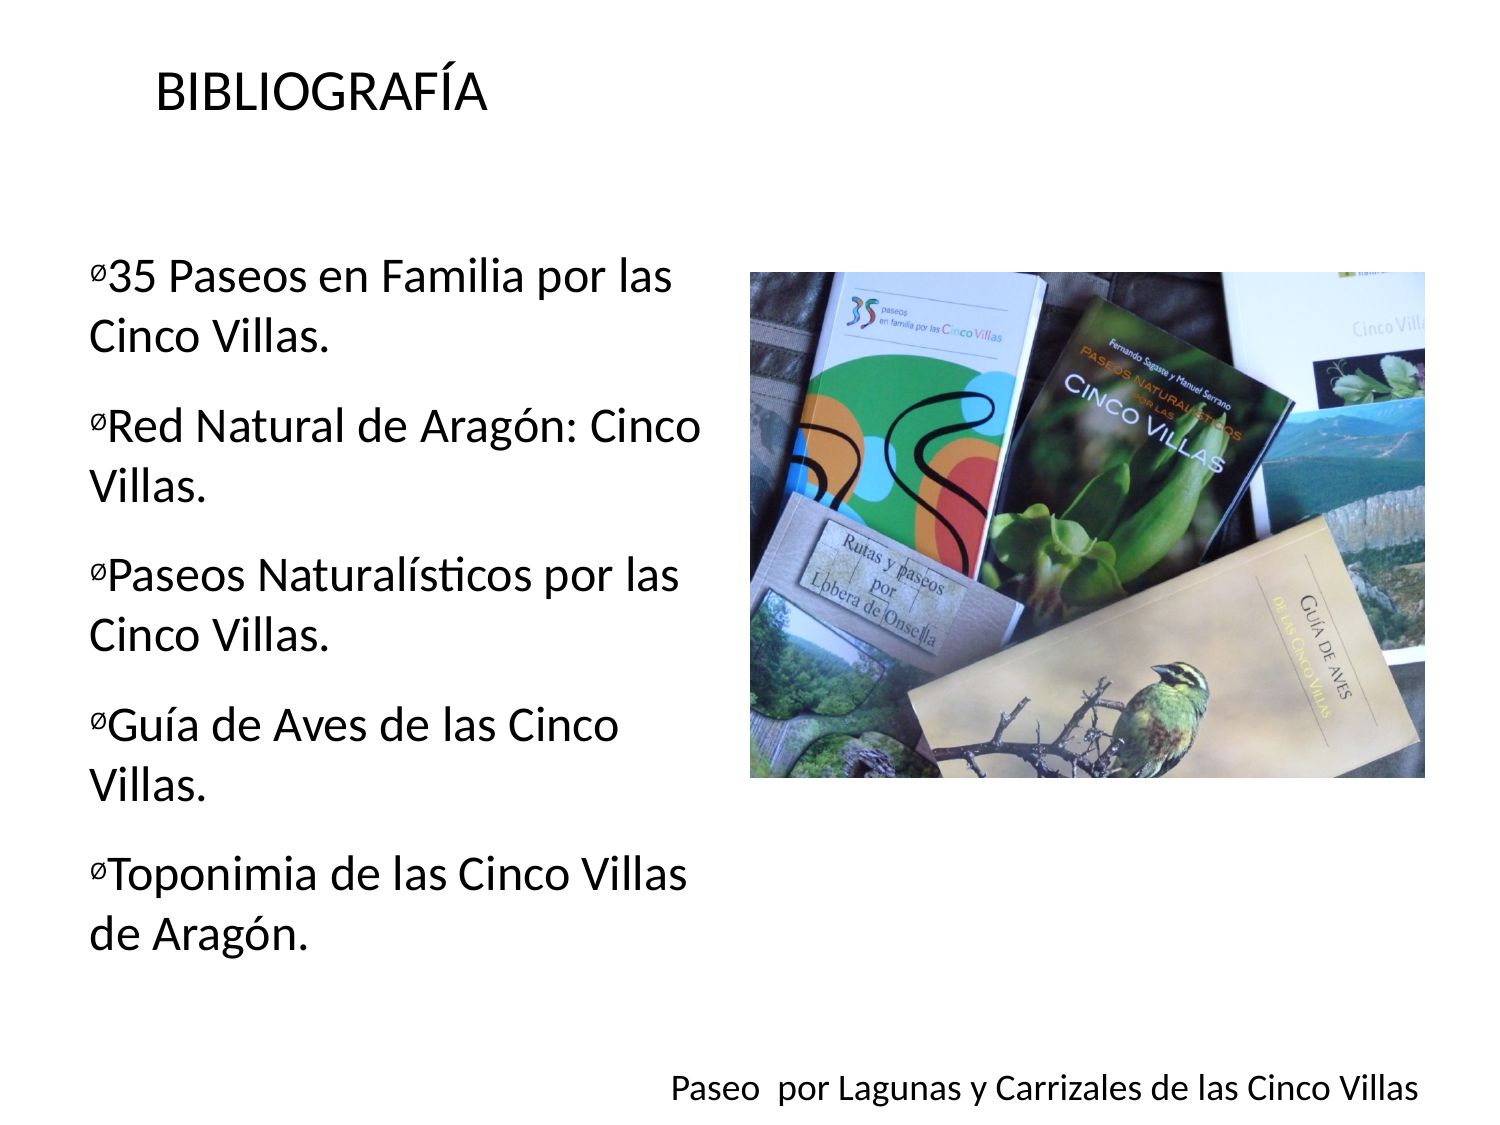

# BIBLIOGRAFÍA
35 Paseos en Familia por las Cinco Villas.
Red Natural de Aragón: Cinco Villas.
Paseos Naturalísticos por las Cinco Villas.
Guía de Aves de las Cinco Villas.
Toponimia de las Cinco Villas de Aragón.
Paseo por Lagunas y Carrizales de las Cinco Villas